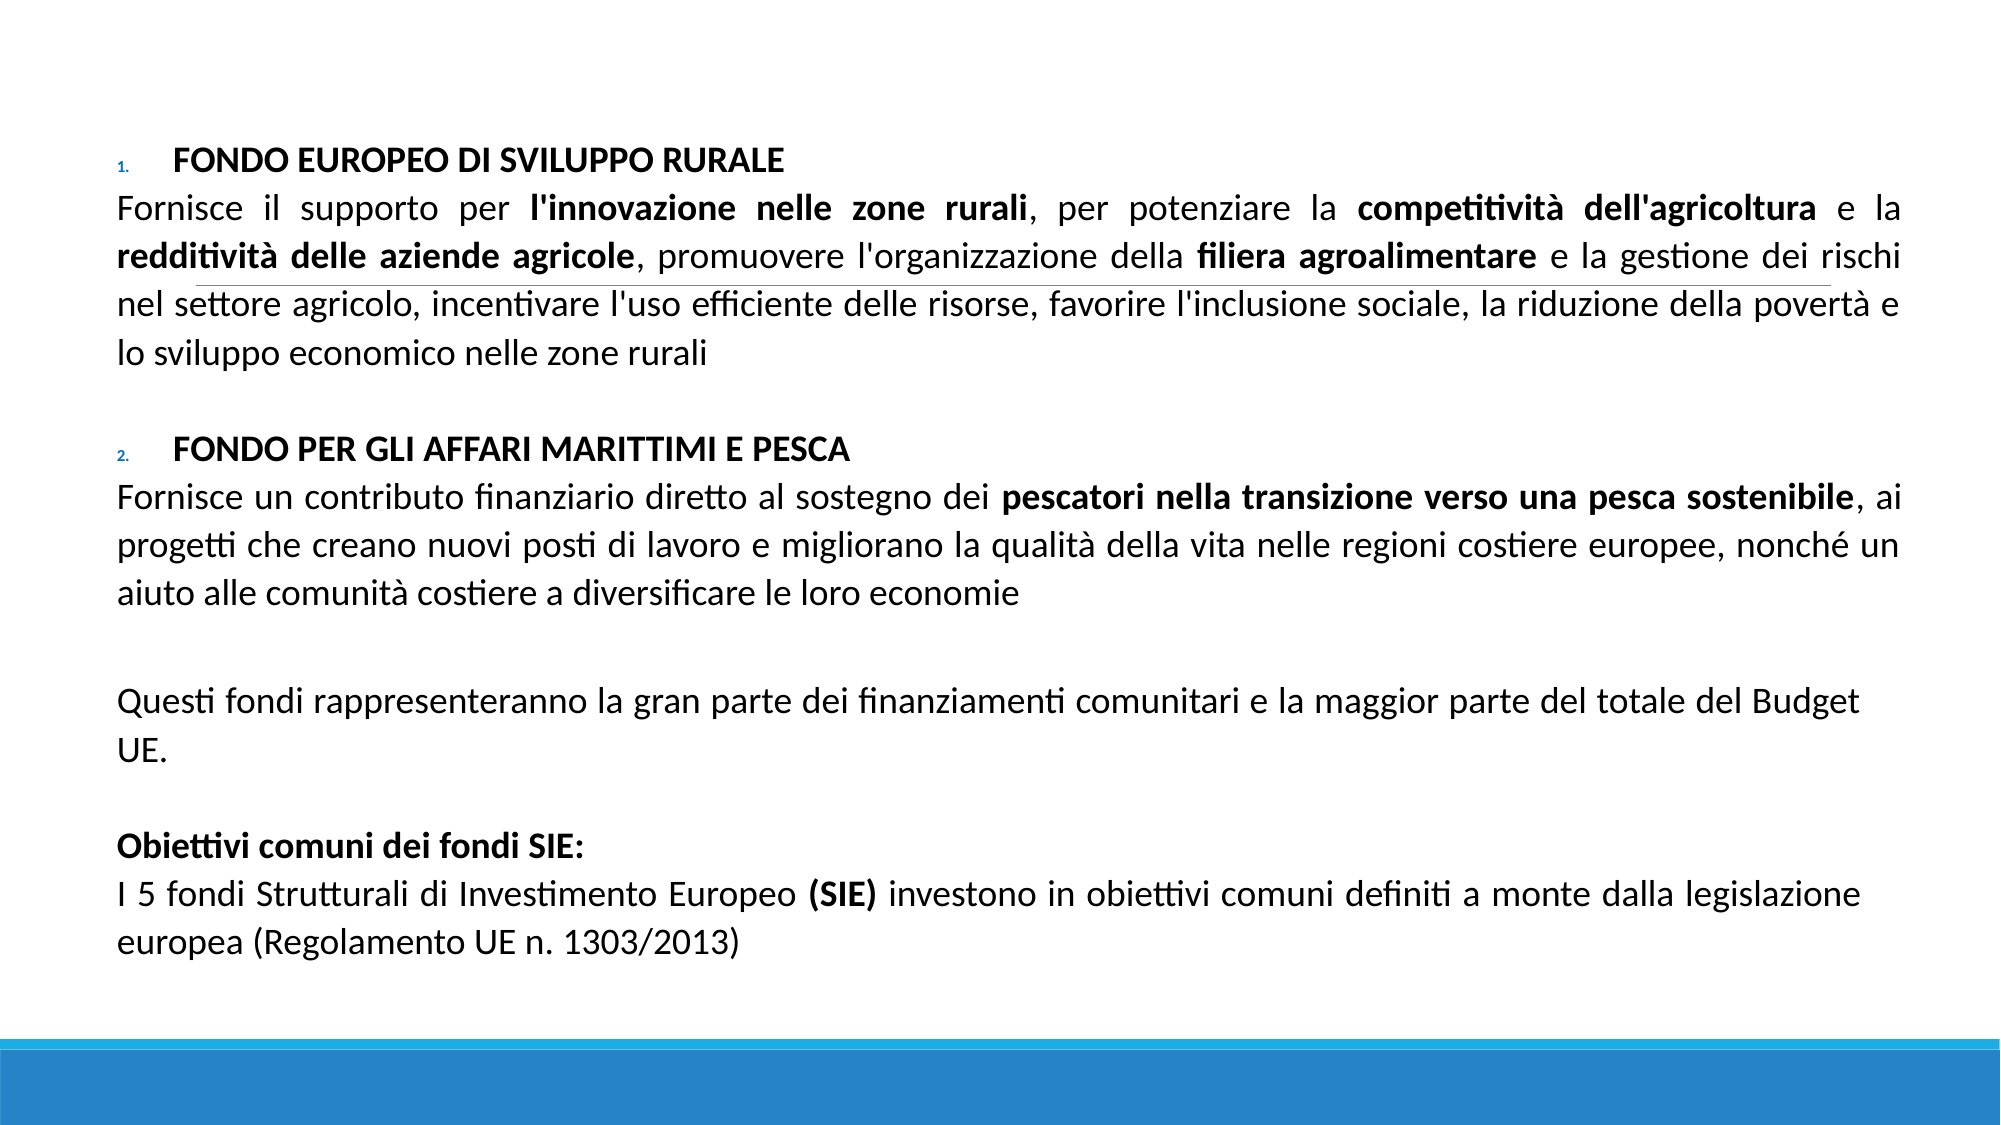

FONDO EUROPEO DI SVILUPPO RURALE
Fornisce il supporto per l'innovazione nelle zone rurali, per potenziare la competitività dell'agricoltura e la redditività delle aziende agricole, promuovere l'organizzazione della filiera agroalimentare e la gestione dei rischi nel settore agricolo, incentivare l'uso efficiente delle risorse, favorire l'inclusione sociale, la riduzione della povertà e lo sviluppo economico nelle zone rurali
FONDO PER GLI AFFARI MARITTIMI E PESCA
Fornisce un contributo finanziario diretto al sostegno dei pescatori nella transizione verso una pesca sostenibile, ai progetti che creano nuovi posti di lavoro e migliorano la qualità della vita nelle regioni costiere europee, nonché un aiuto alle comunità costiere a diversificare le loro economie
Questi fondi rappresenteranno la gran parte dei finanziamenti comunitari e la maggior parte del totale del Budget UE.
Obiettivi comuni dei fondi SIE:
I 5 fondi Strutturali di Investimento Europeo (SIE) investono in obiettivi comuni definiti a monte dalla legislazione europea (Regolamento UE n. 1303/2013)